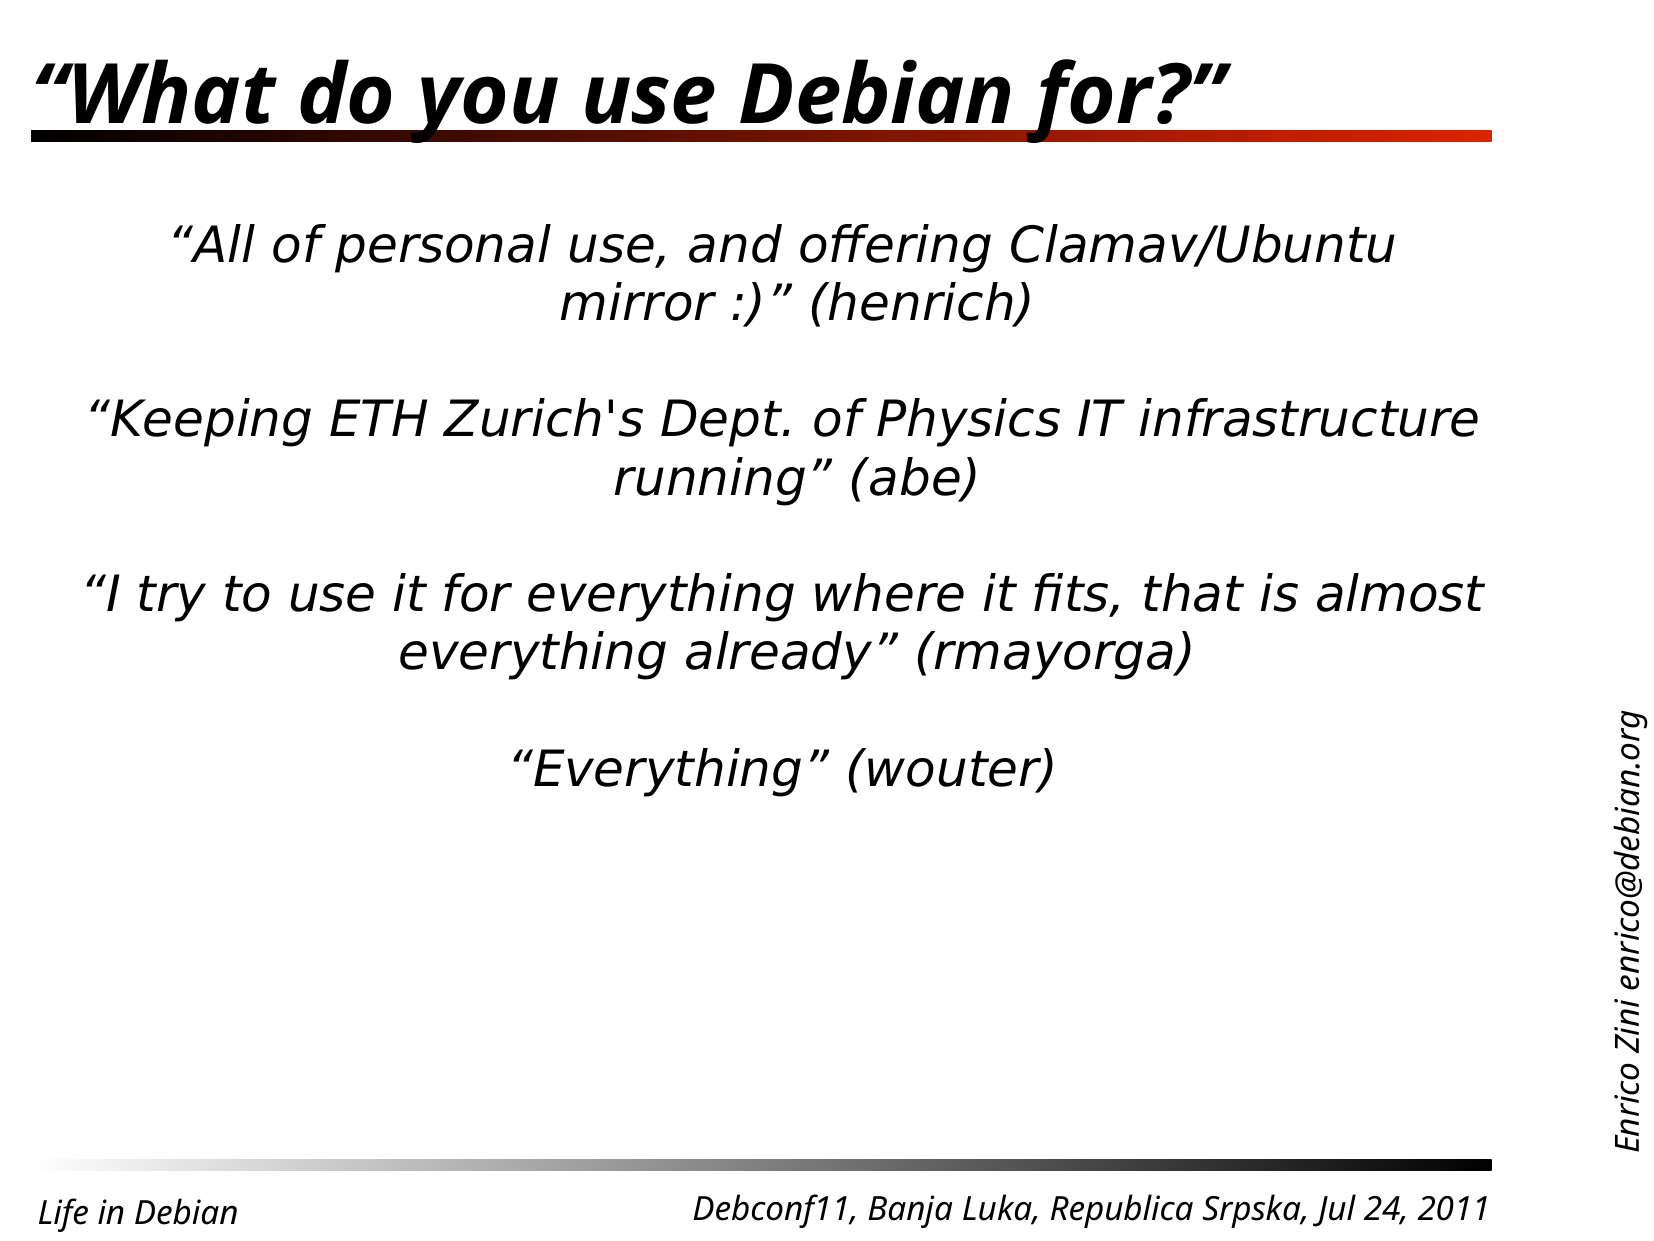

“What do you use Debian for?”
“All of personal use, and offering Clamav/Ubuntu mirror :)” (henrich)
“Keeping ETH Zurich's Dept. of Physics IT infrastructure running” (abe)
“I try to use it for everything where it fits, that is almost everything already” (rmayorga)
“Everything” (wouter)